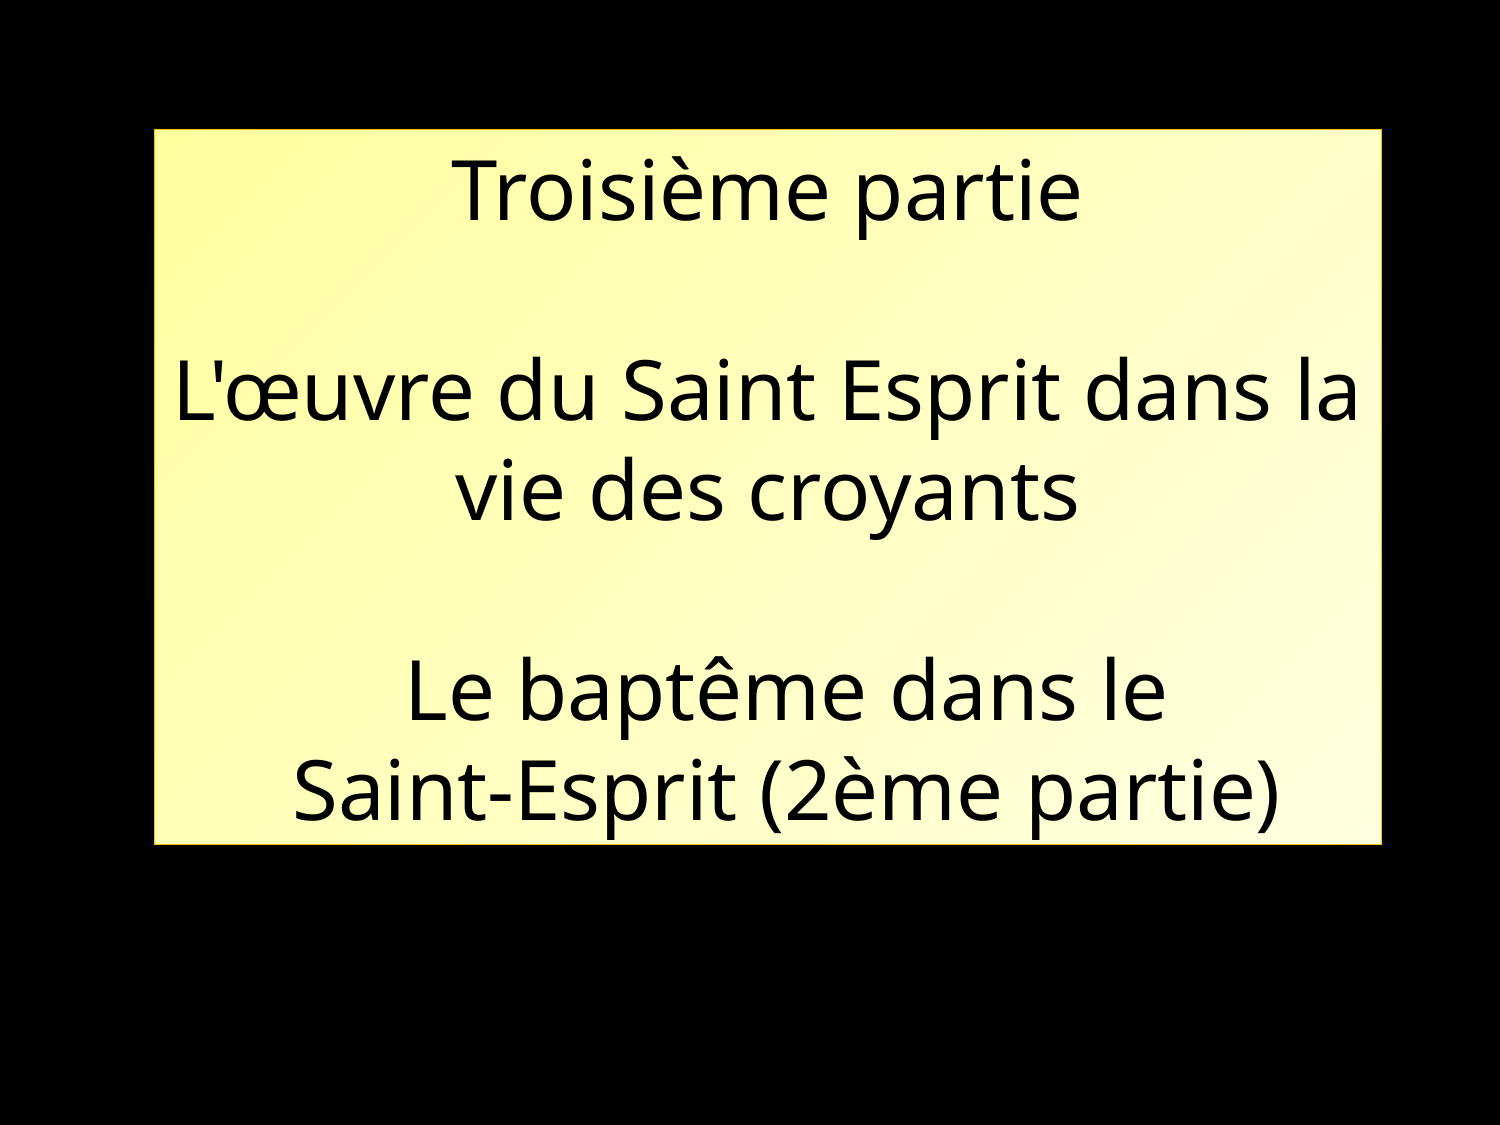

Troisième partie
L'œuvre du Saint Esprit dans la vie des croyants
Le baptême dans le
Saint-Esprit (2ème partie)